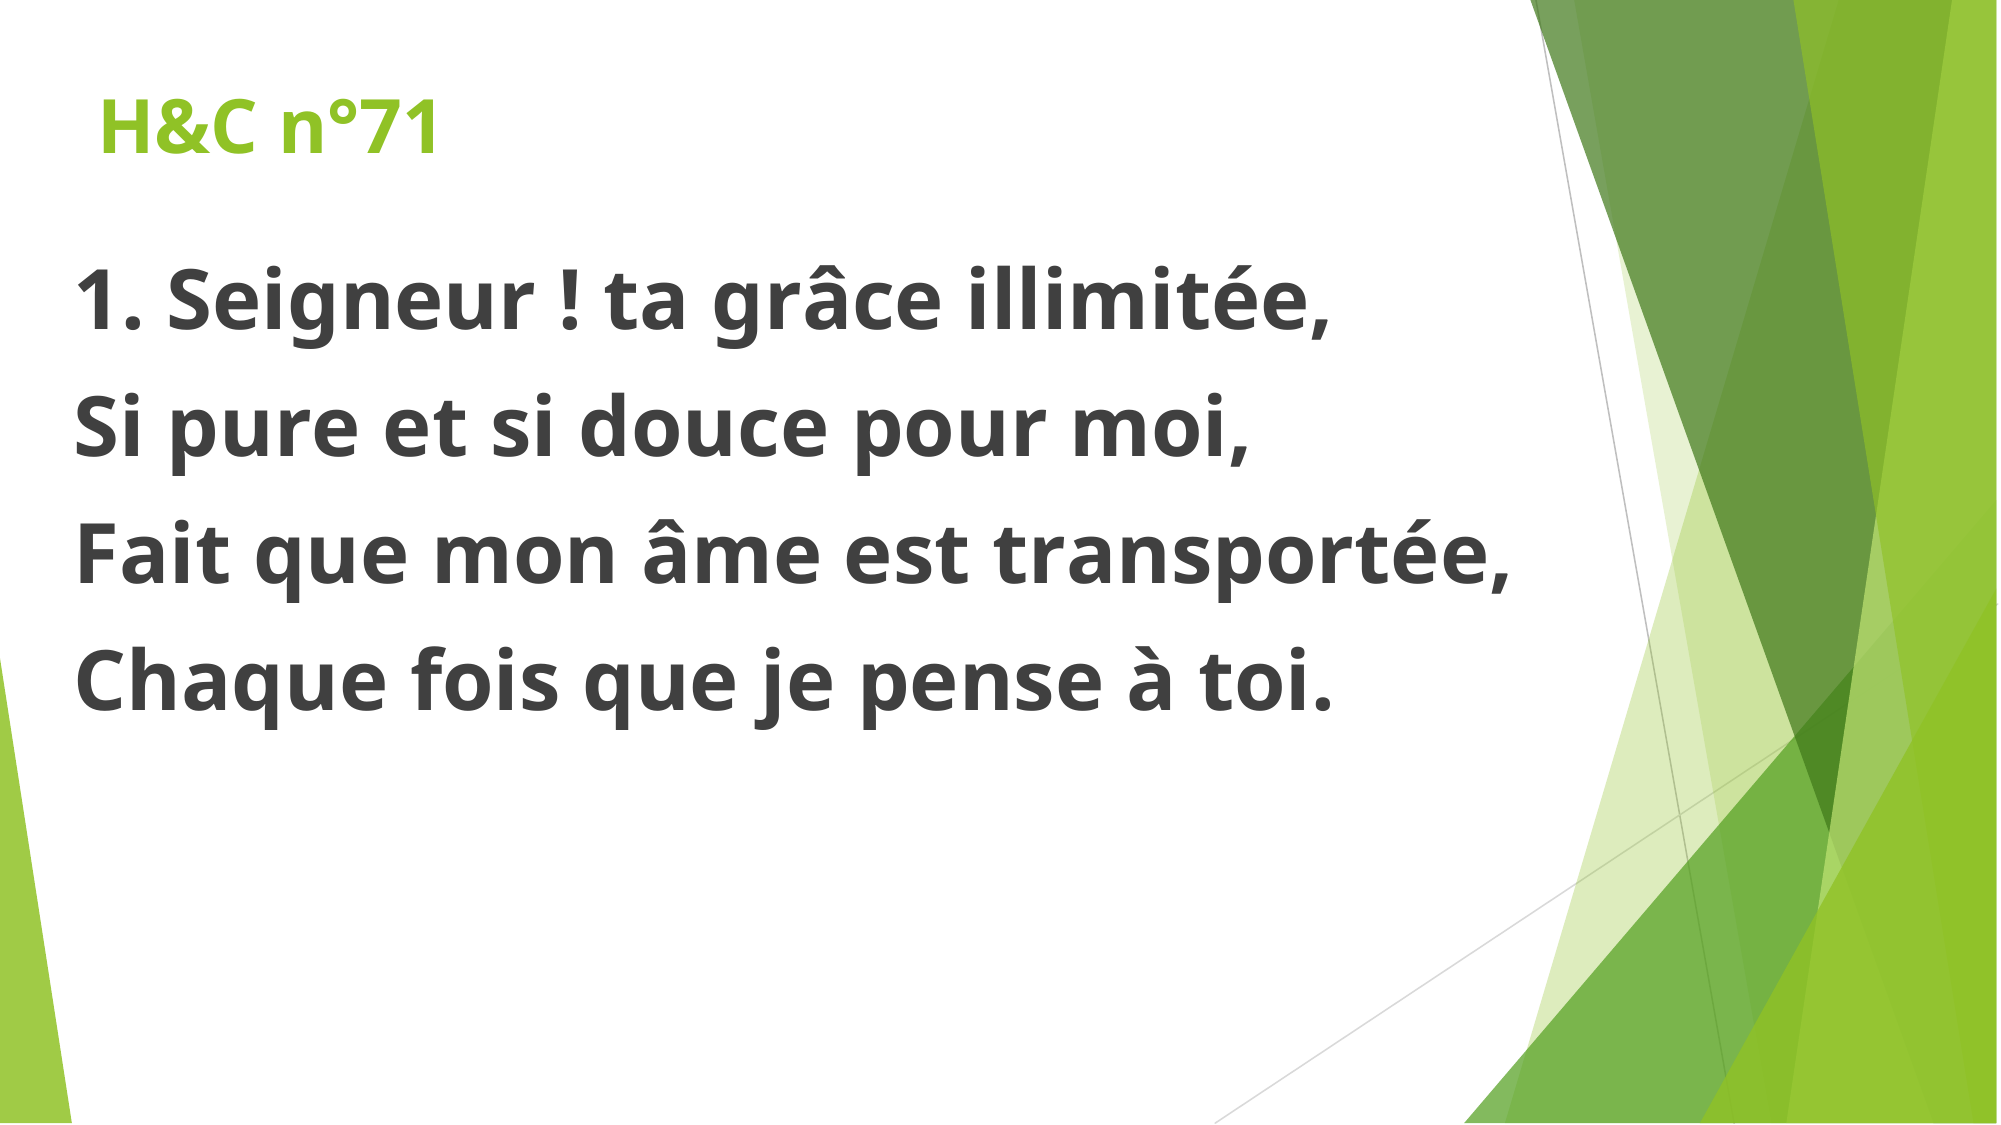

H&C n°71
1. Seigneur ! ta grâce illimitée,
Si pure et si douce pour moi,
Fait que mon âme est transportée,
Chaque fois que je pense à toi.